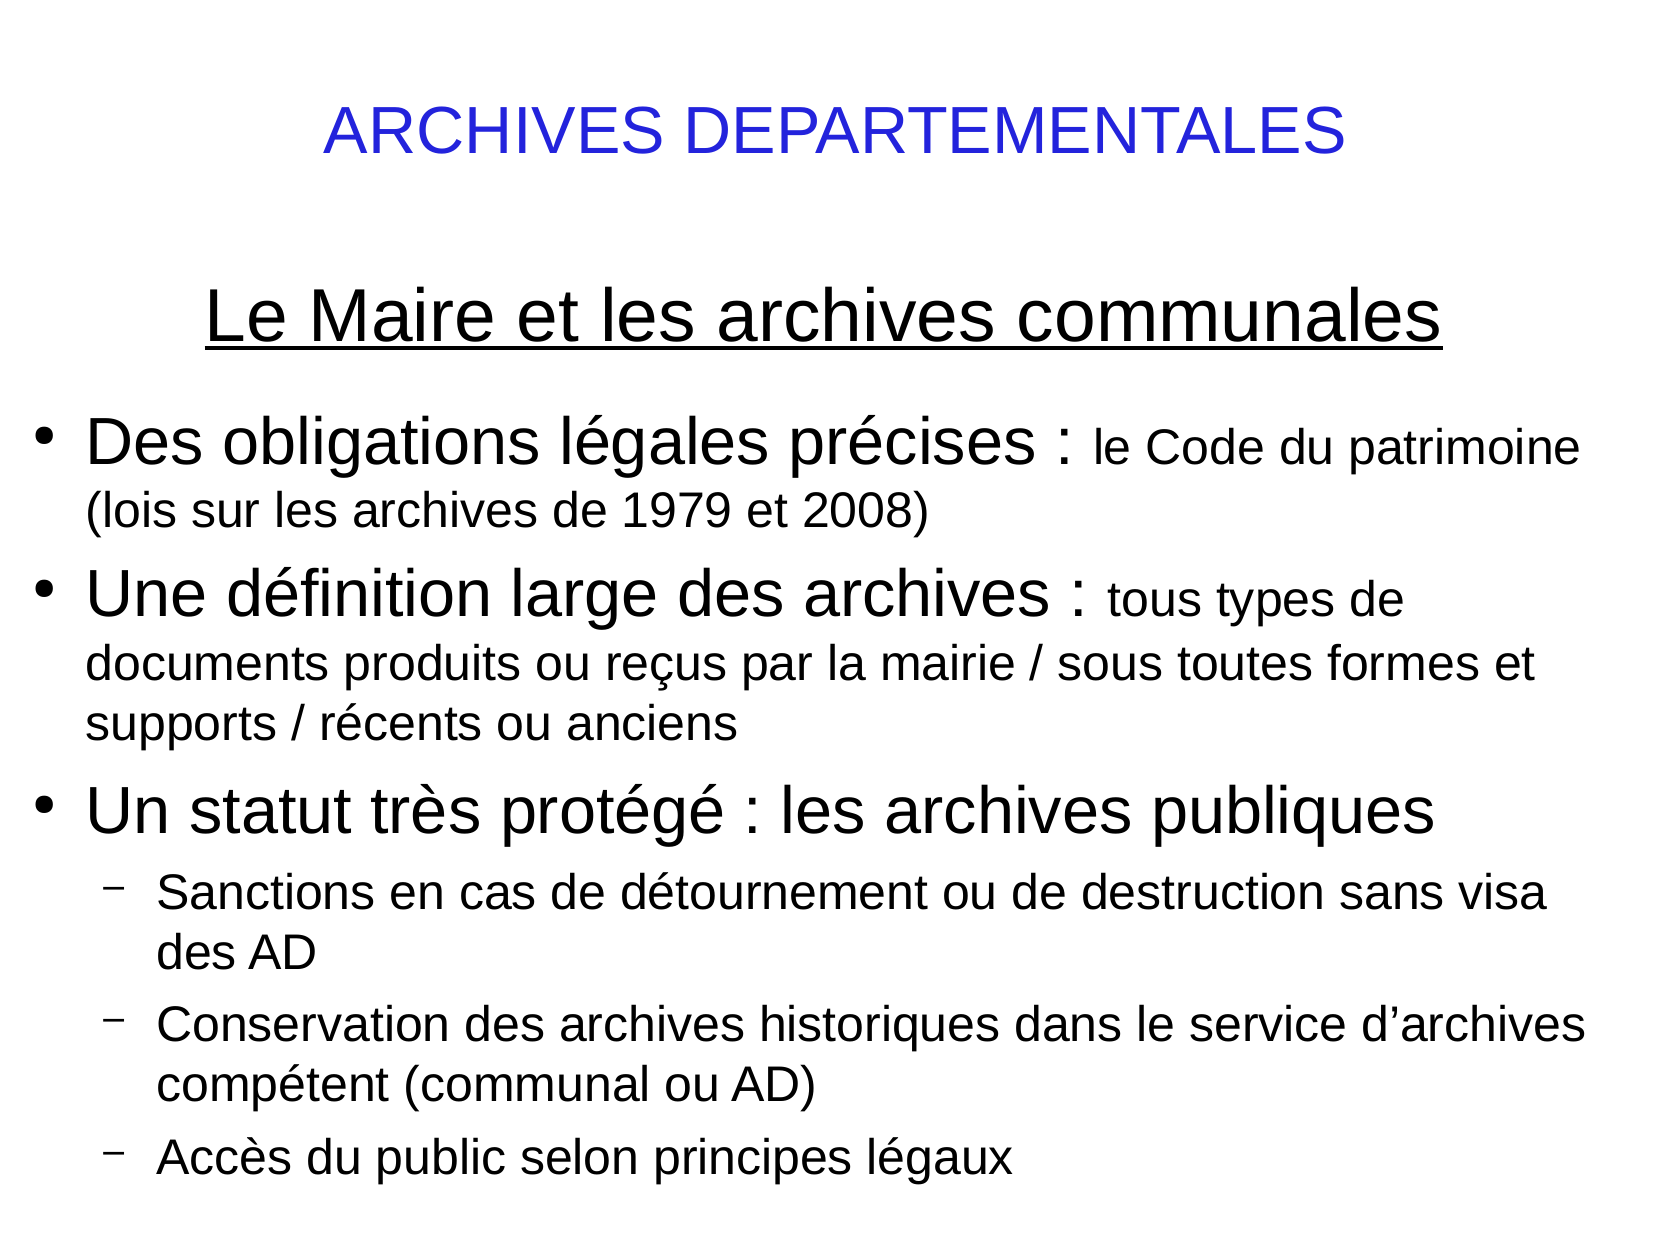

# ARCHIVES DEPARTEMENTALES Le Maire et les archives communales
Des obligations légales précises : le Code du patrimoine (lois sur les archives de 1979 et 2008)
Une définition large des archives : tous types de documents produits ou reçus par la mairie / sous toutes formes et supports / récents ou anciens
Un statut très protégé : les archives publiques
Sanctions en cas de détournement ou de destruction sans visa des AD
Conservation des archives historiques dans le service d’archives compétent (communal ou AD)
Accès du public selon principes légaux